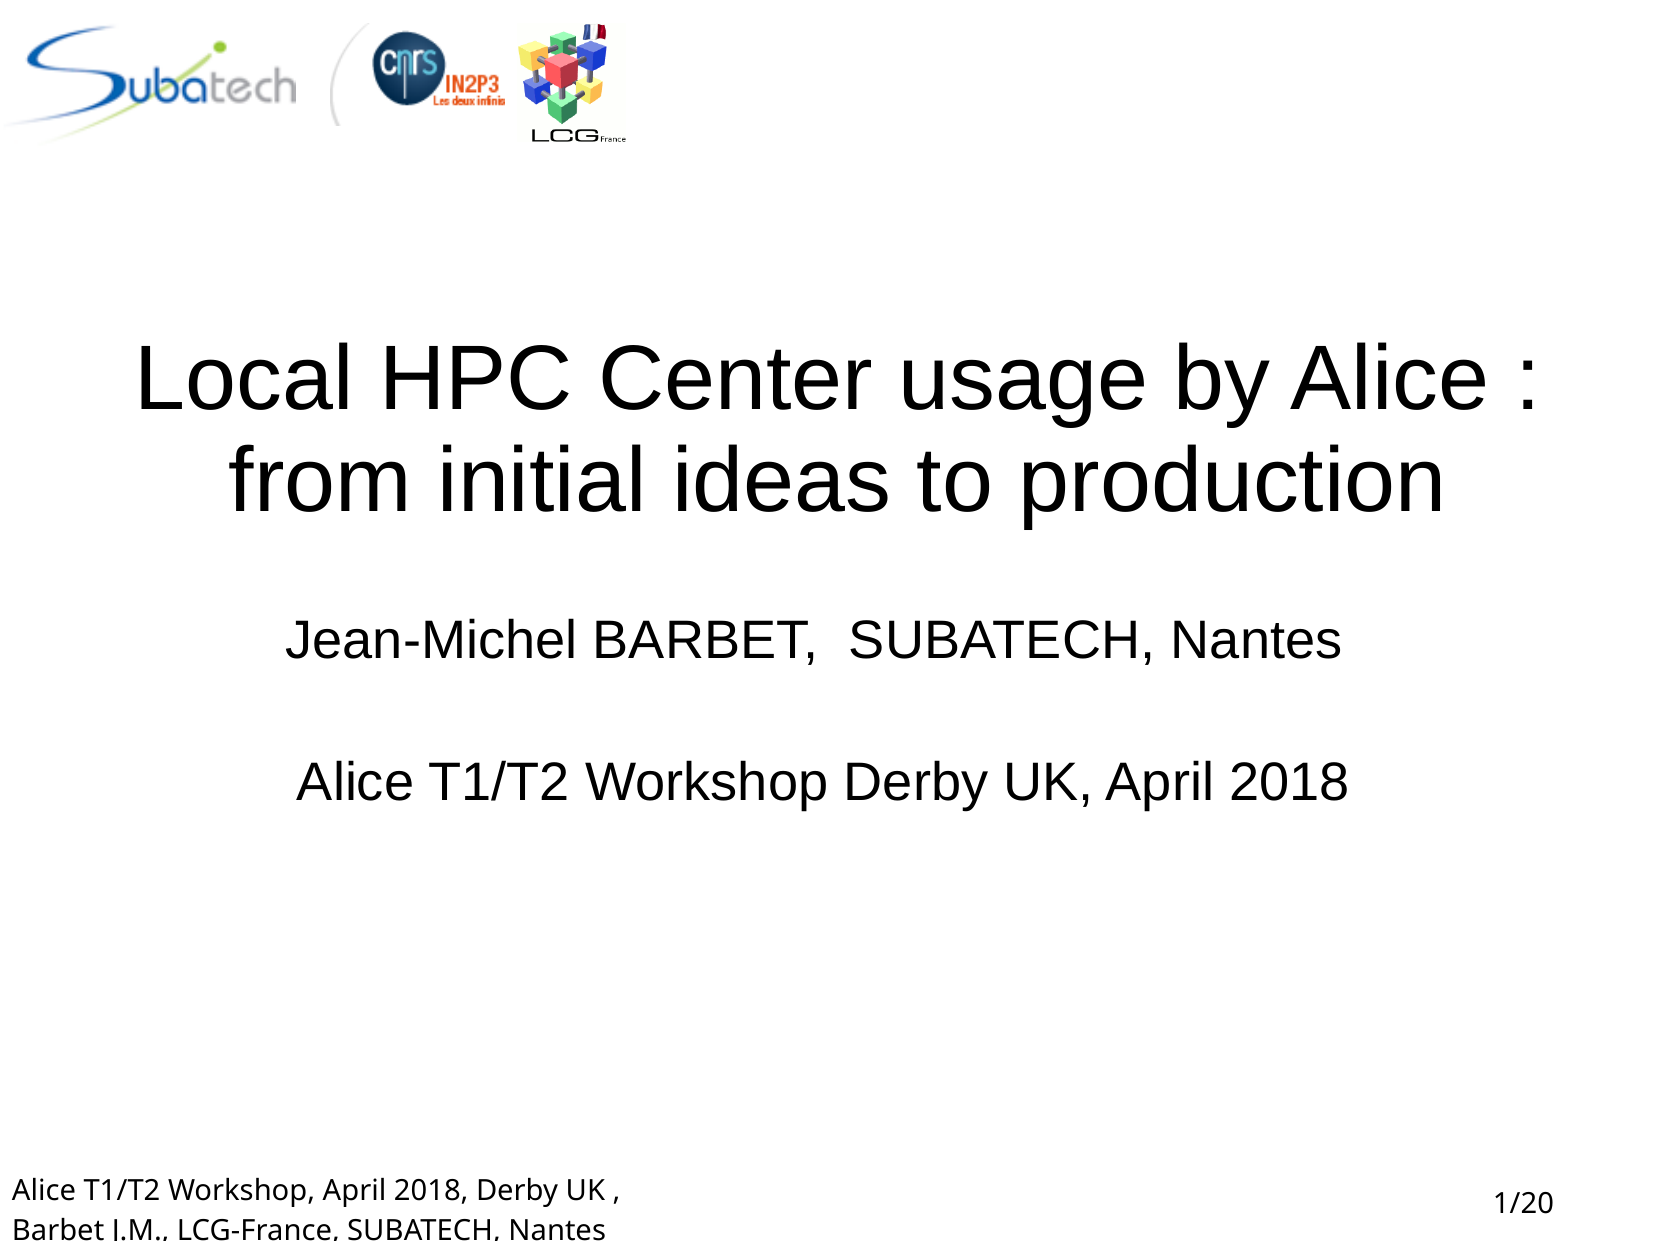

# Local HPC Center usage by Alice : from initial ideas to production
Jean-Michel BARBET, SUBATECH, Nantes
Alice T1/T2 Workshop Derby UK, April 2018
1